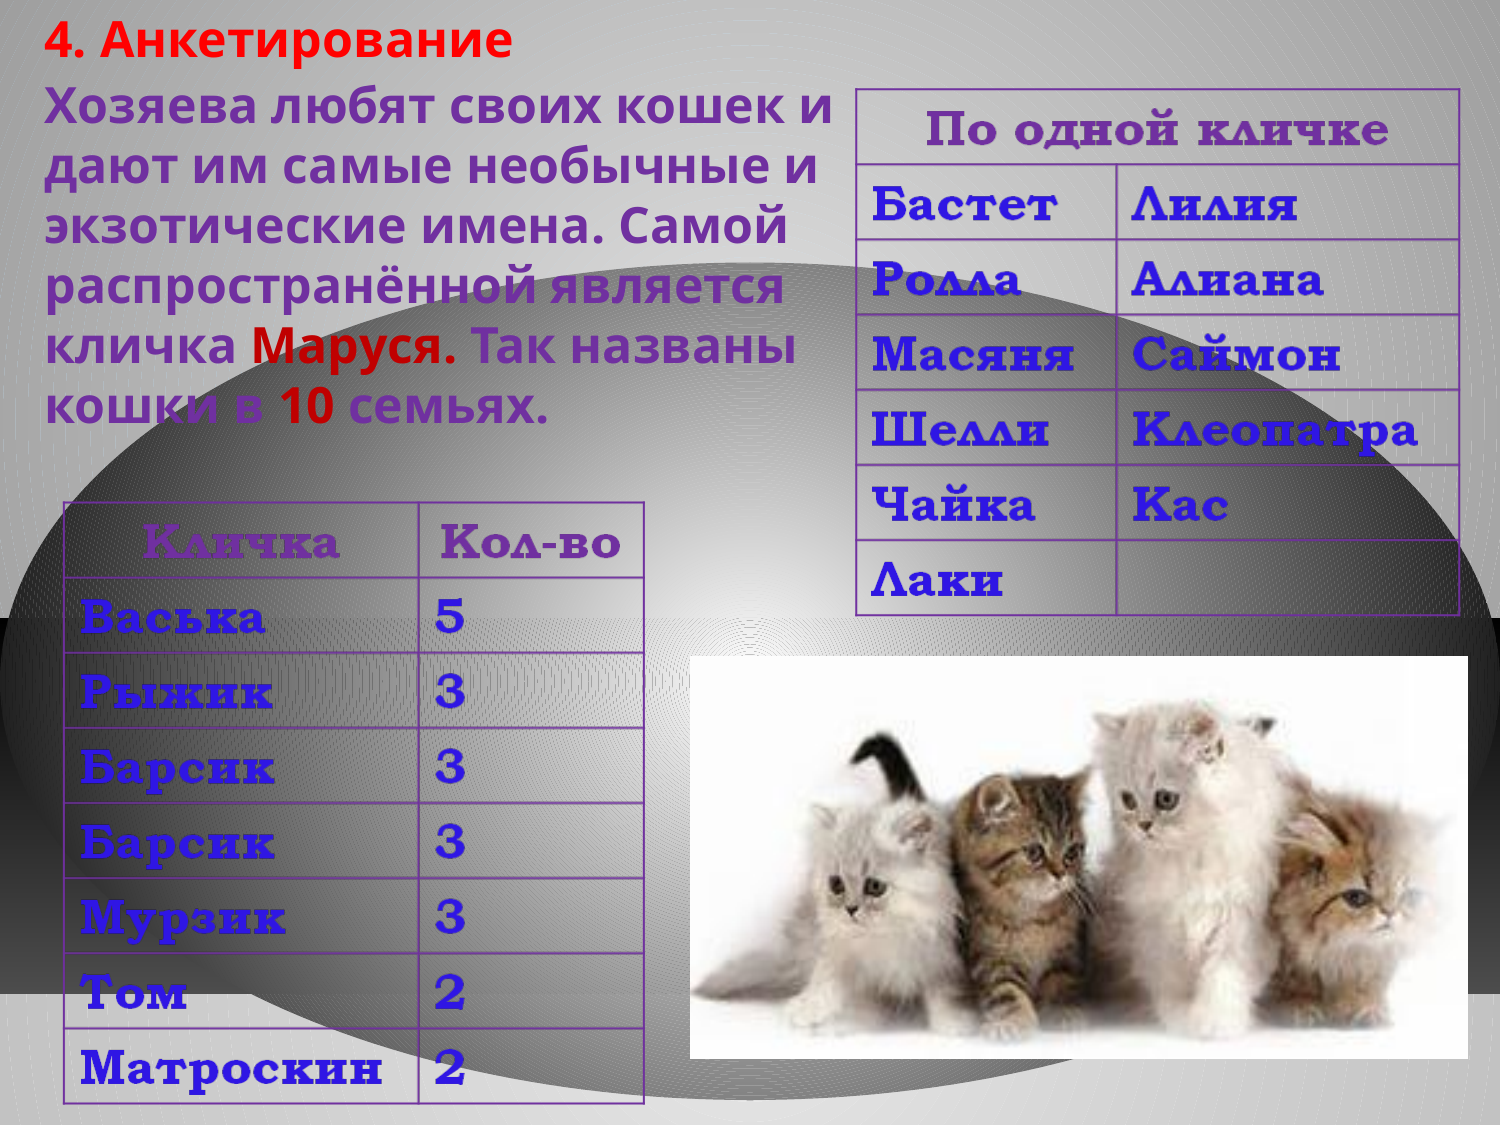

4. Анкетирование
Хозяева любят своих кошек и дают им самые необычные и экзотические имена. Самой распространённой является кличка Маруся. Так названы кошки в 10 семьях.